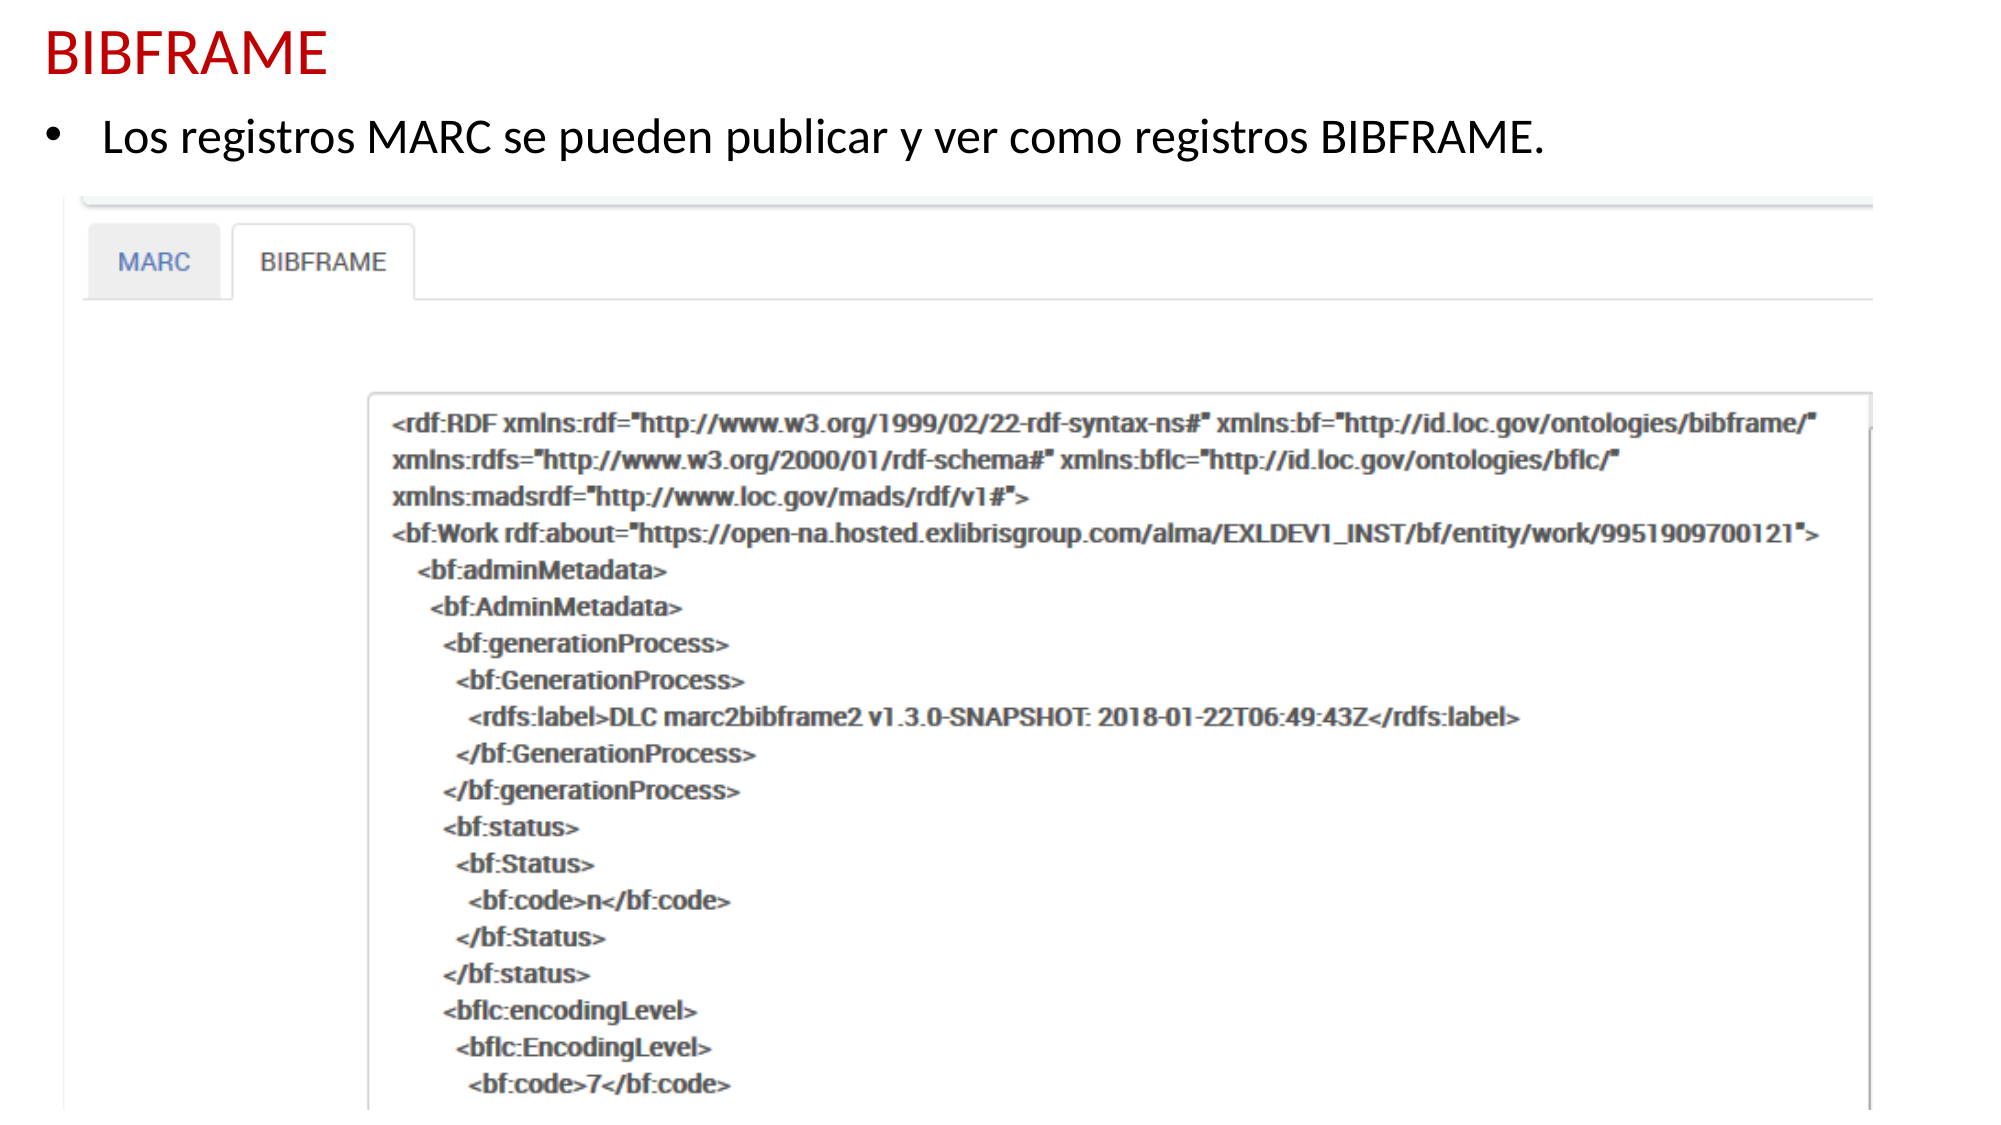

BIBFRAME
 Los registros MARC se pueden publicar y ver como registros BIBFRAME.